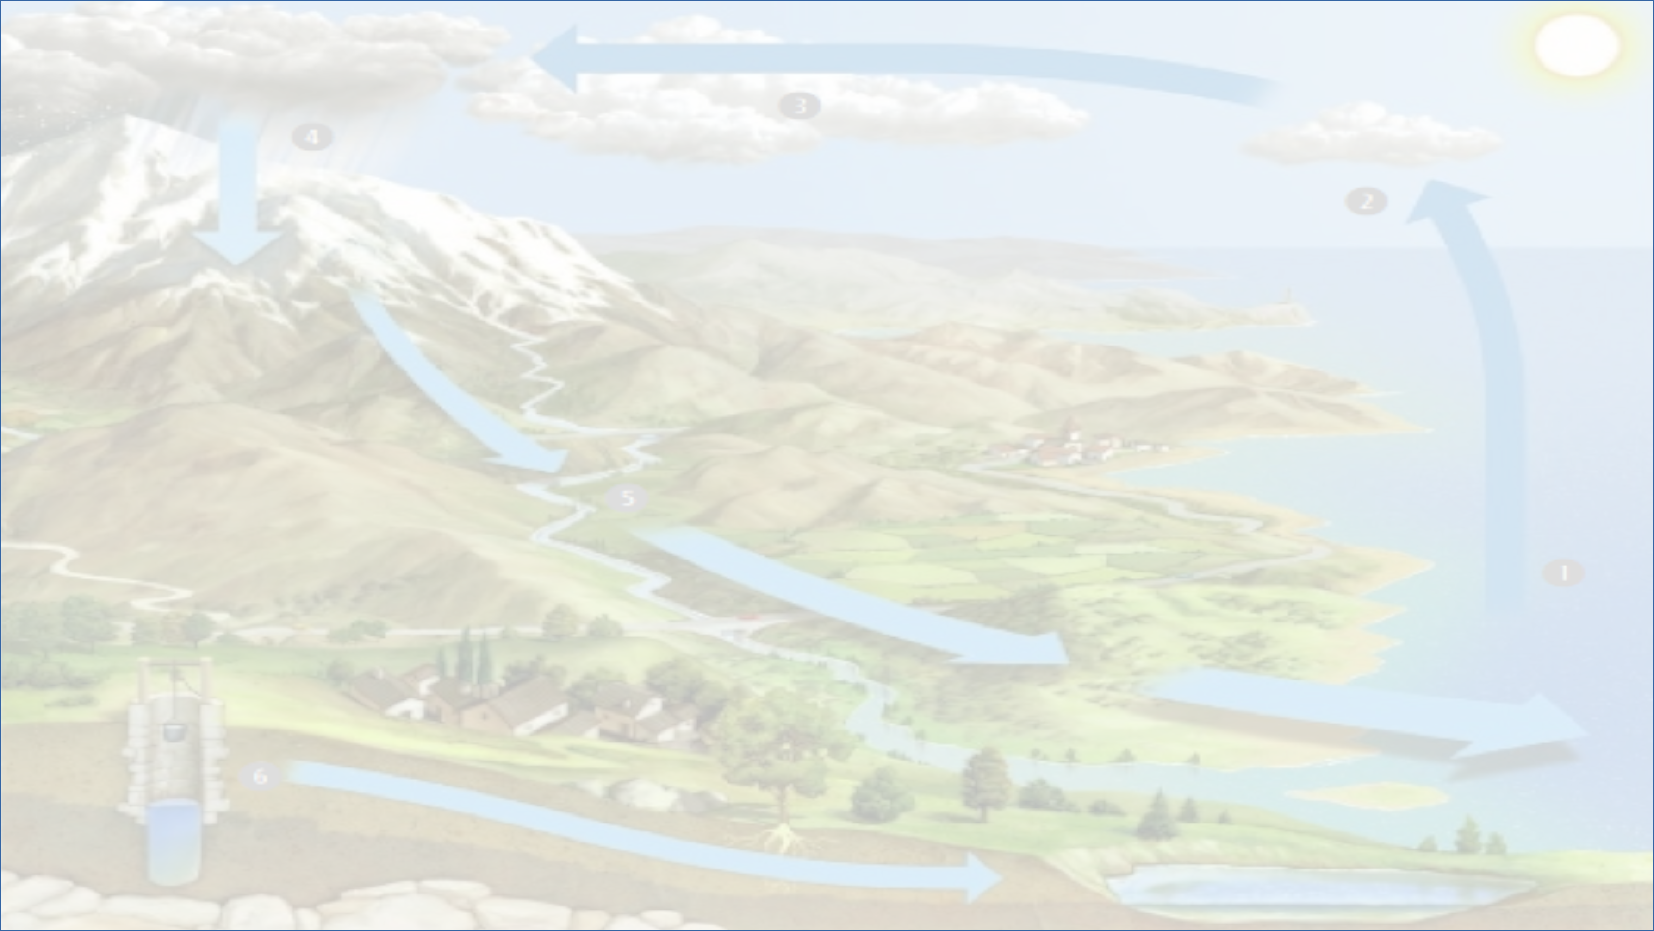

# INTERNET
 ■
 ┏━━━━━┷━━━━━┓
 ┃ router ┃
 ┗━━━━━┯━━━━━┛
 │
 http │ ssh
 │
 ╔════╧════╗
 NGINX ║ XYZZY ║ vpn gateway
 ╚════╤════╝
 │
 ├─────────────────────────┐
 ┌─────────────────────────┤ │
 │ ├ ─ ─ ─ ─ ┐ ╔════╧═════╗
 │ │ ║ LEPA ║
╔═════╧════╗ ┌────────┘ ╔════╧═════╗ ╚══════════╝
║ CHIMERA ║ │ ║ SOLAR ║ octomode
╚══════════╝ ╔════╧═════╗ ╚══════════╝
 nextcloud ║ KLEI ║ [over 4g]
 ╚══════════╝
 etherpad